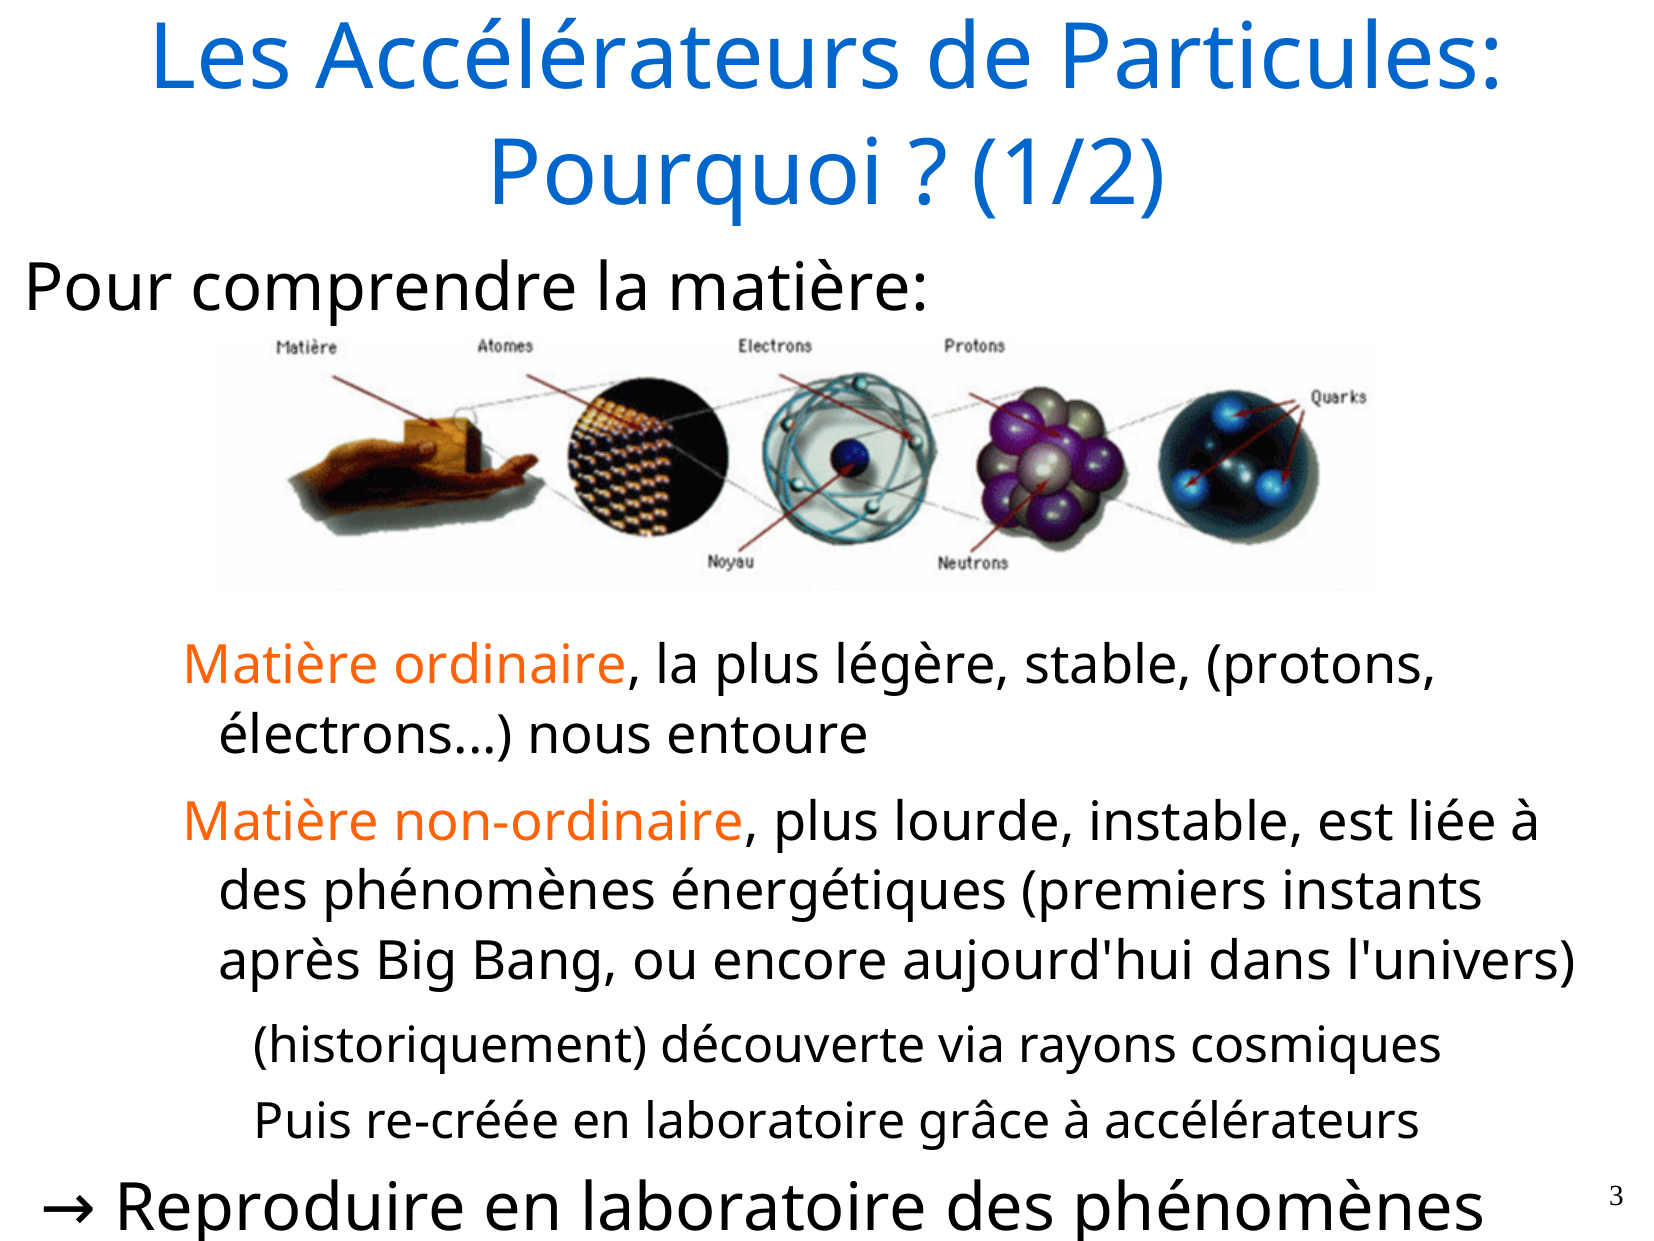

# Les Accélérateurs de Particules: Pourquoi ? (1/2)‏
Pour comprendre la matière:
Matière ordinaire, la plus légère, stable, (protons, électrons...) nous entoure
Matière non-ordinaire, plus lourde, instable, est liée à des phénomènes énergétiques (premiers instants après Big Bang, ou encore aujourd'hui dans l'univers)‏
(historiquement) découverte via rayons cosmiques
Puis re-créée en laboratoire grâce à accélérateurs
 → Reproduire en laboratoire des phénomènes naturels se produisant dans l'univers
3